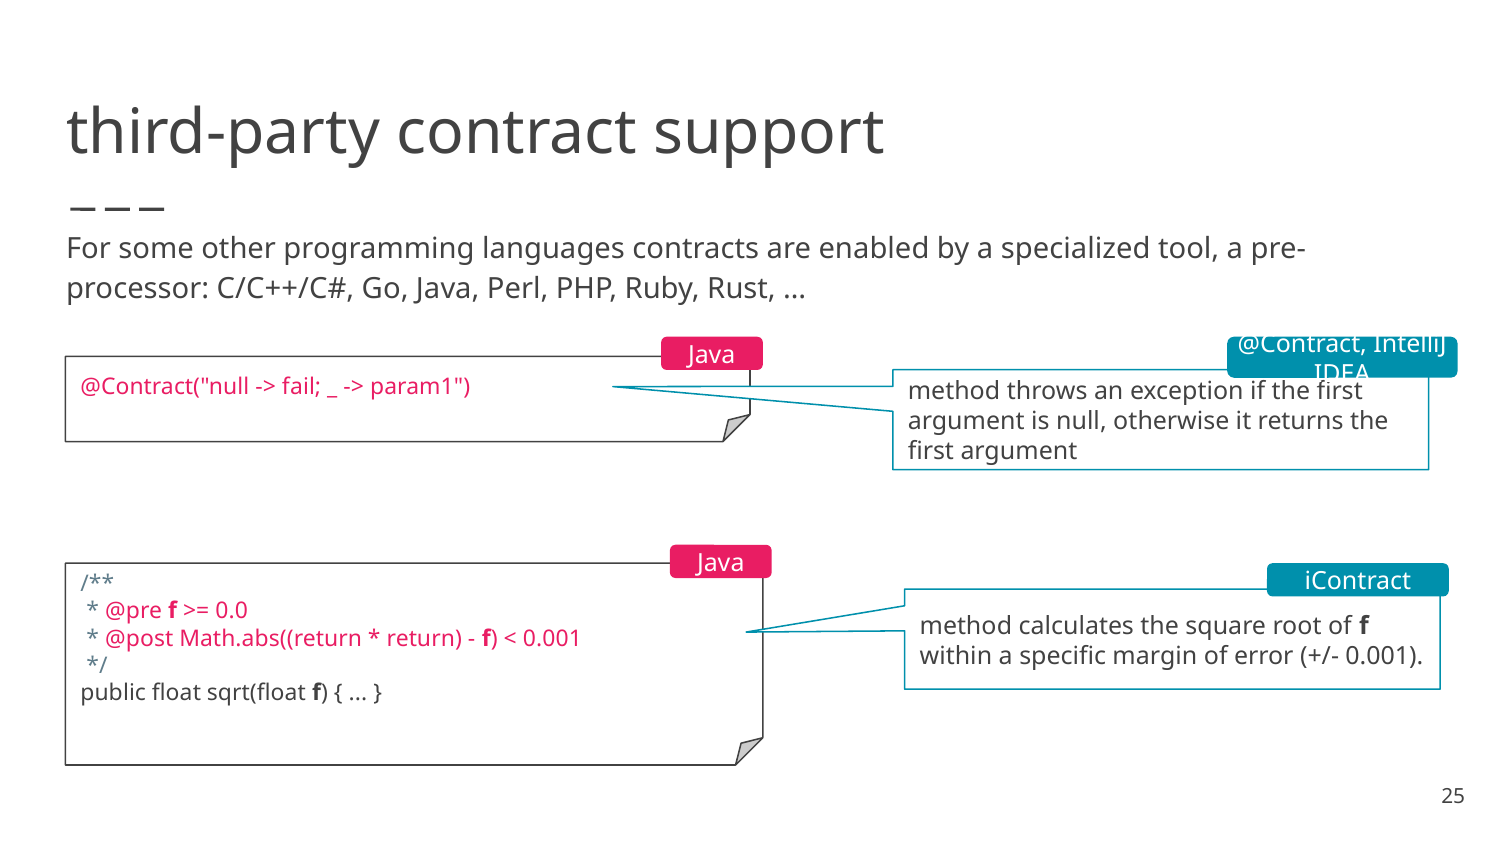

# third-party contract support
For some other programming languages contracts are enabled by a specialized tool, a pre-processor: C/C++/C#, Go, Java, Perl, PHP, Ruby, Rust, …
Java
@Contract, IntelliJ IDEA
@Contract("null -> fail; _ -> param1")
method throws an exception if the first argument is null, otherwise it returns the first argument
Java
/**
 * @pre f >= 0.0
 * @post Math.abs((return * return) - f) < 0.001
 */
public float sqrt(float f) { ... }
iContract
method calculates the square root of f within a specific margin of error (+/- 0.001).